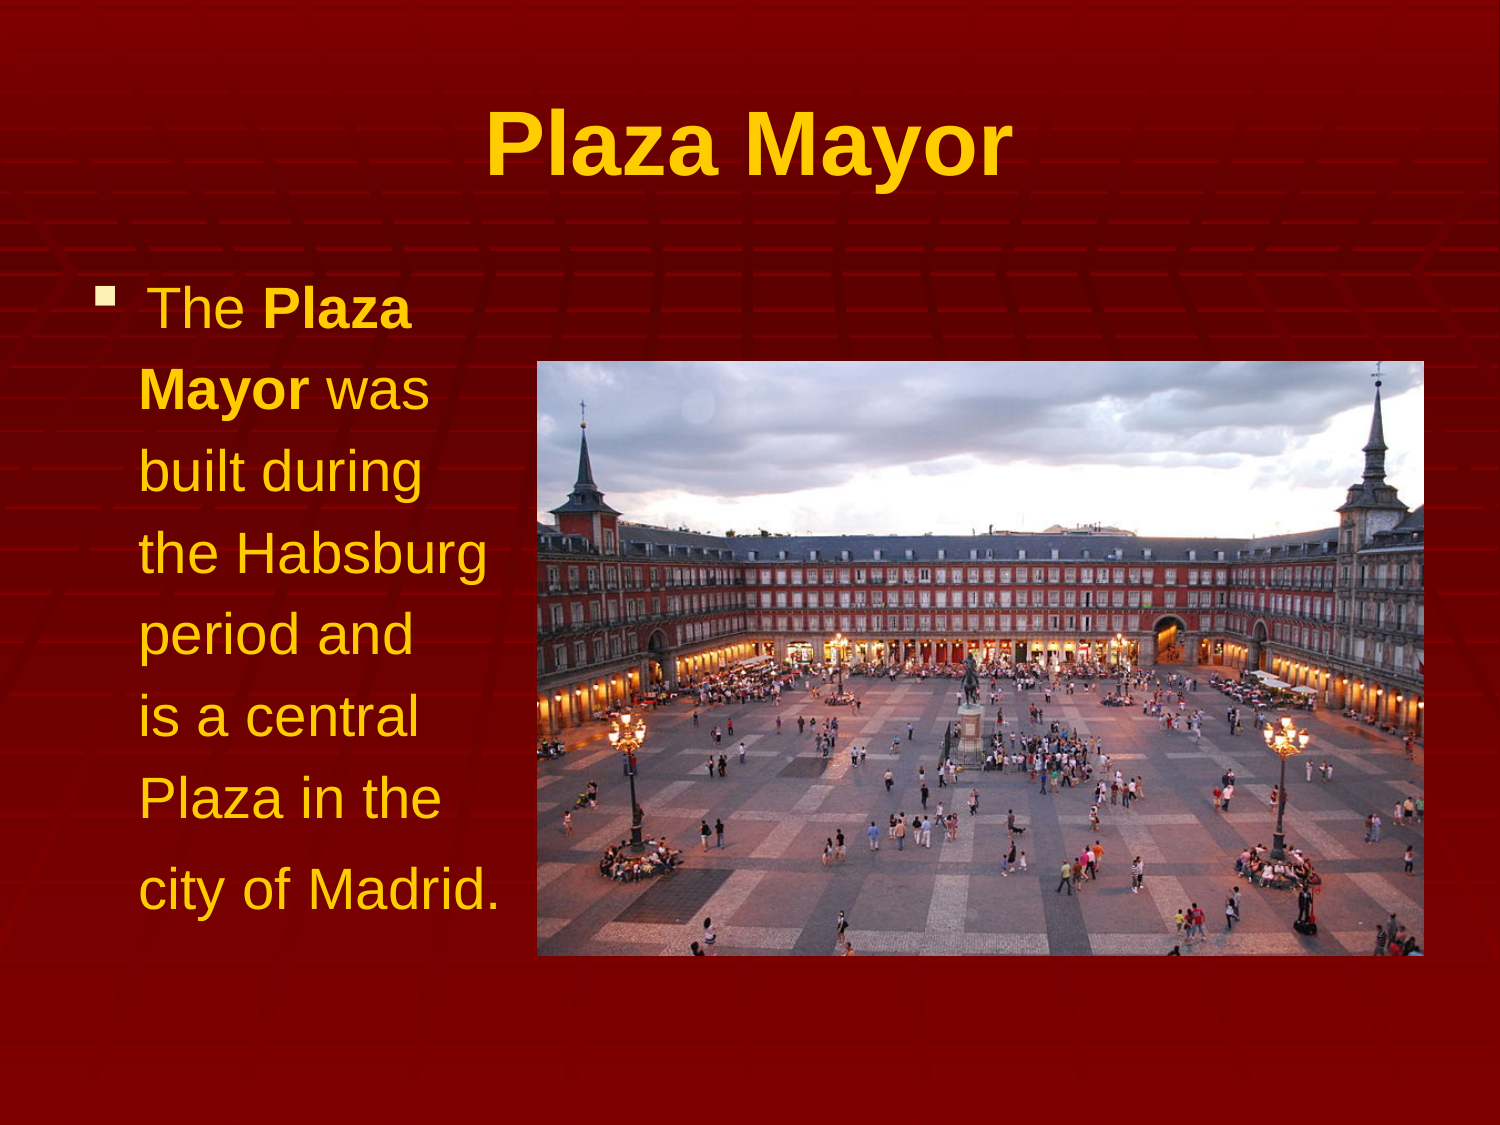

# Plaza Mayor
The Plaza
 Mayor was
 built during
 the Habsburg
  period and
 is a central
  Plaza in the
 city of Madrid.